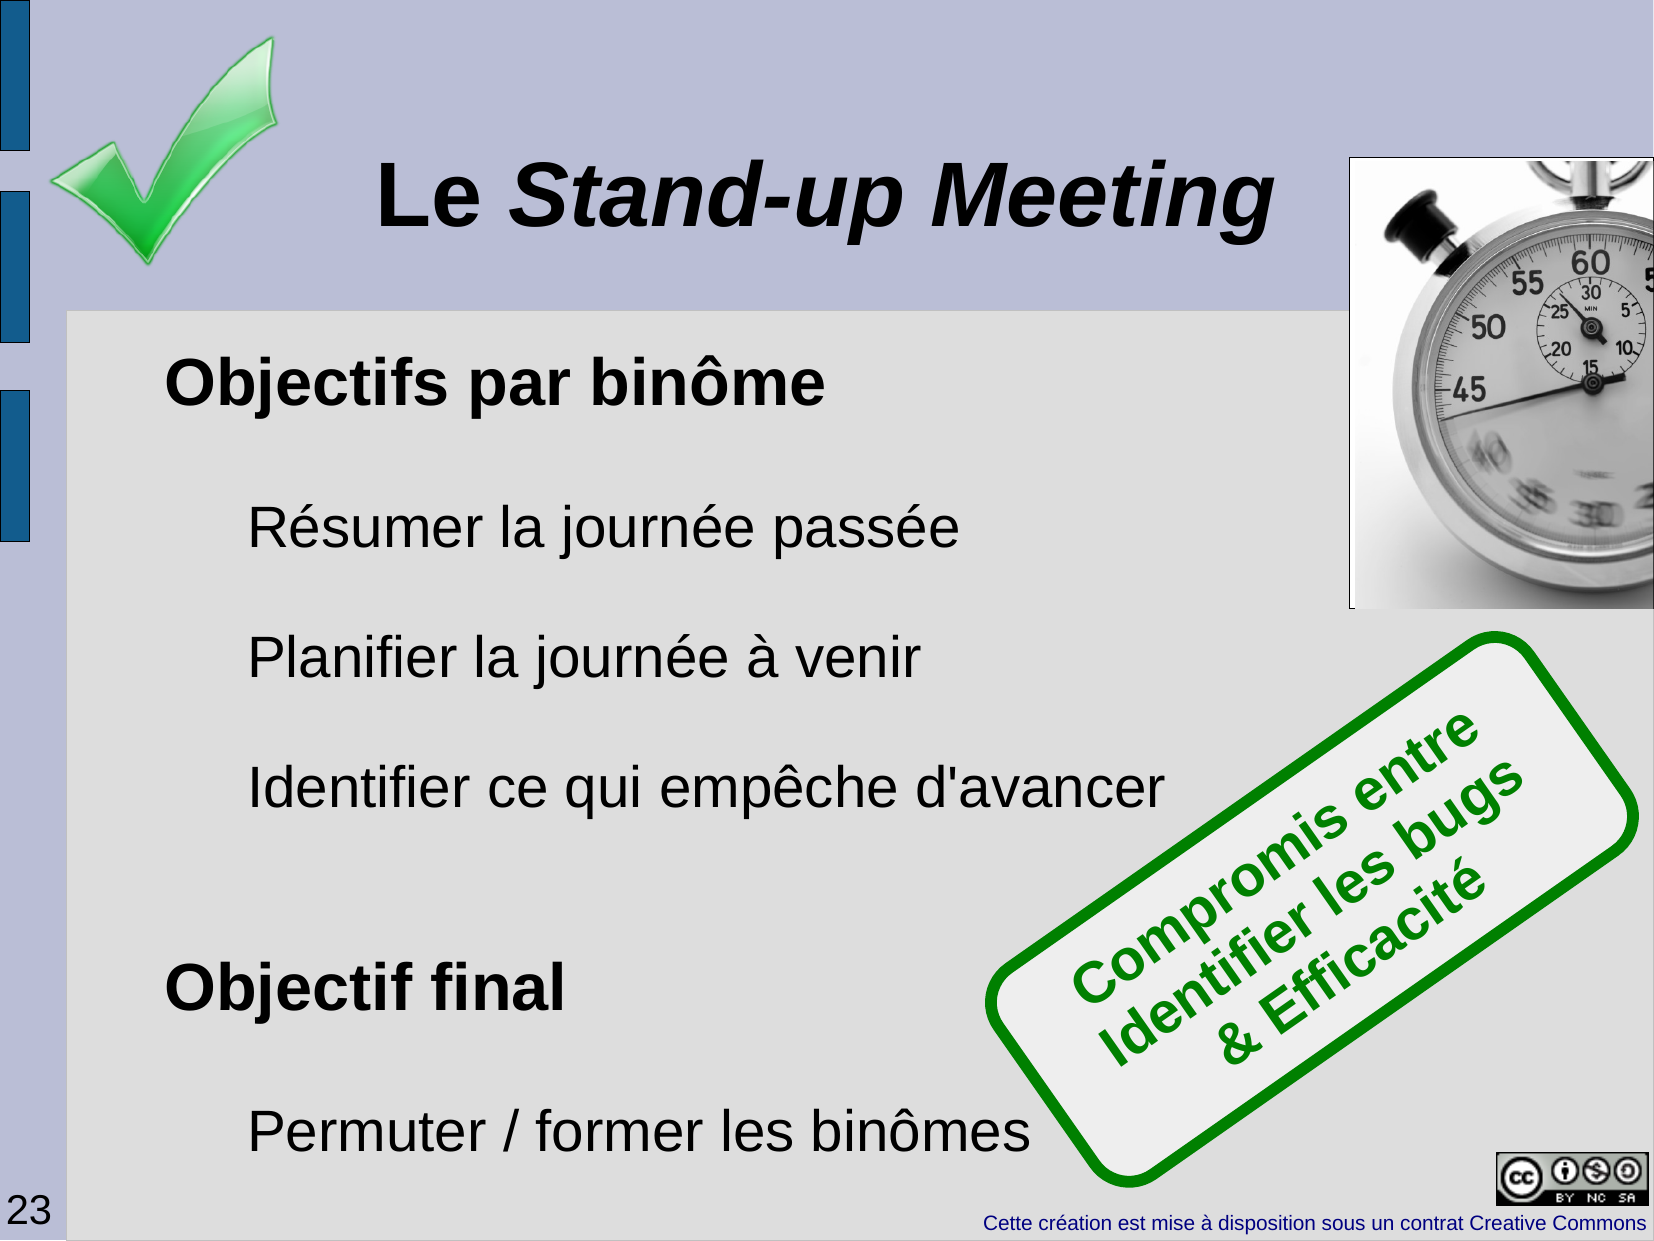

# Le Stand-up Meeting
Objectifs par binôme
Résumer la journée passée
Planifier la journée à venir
Identifier ce qui empêche d'avancer
Objectif final
Permuter / former les binômes
Compromis entre
Identifier les bugs
& Efficacité